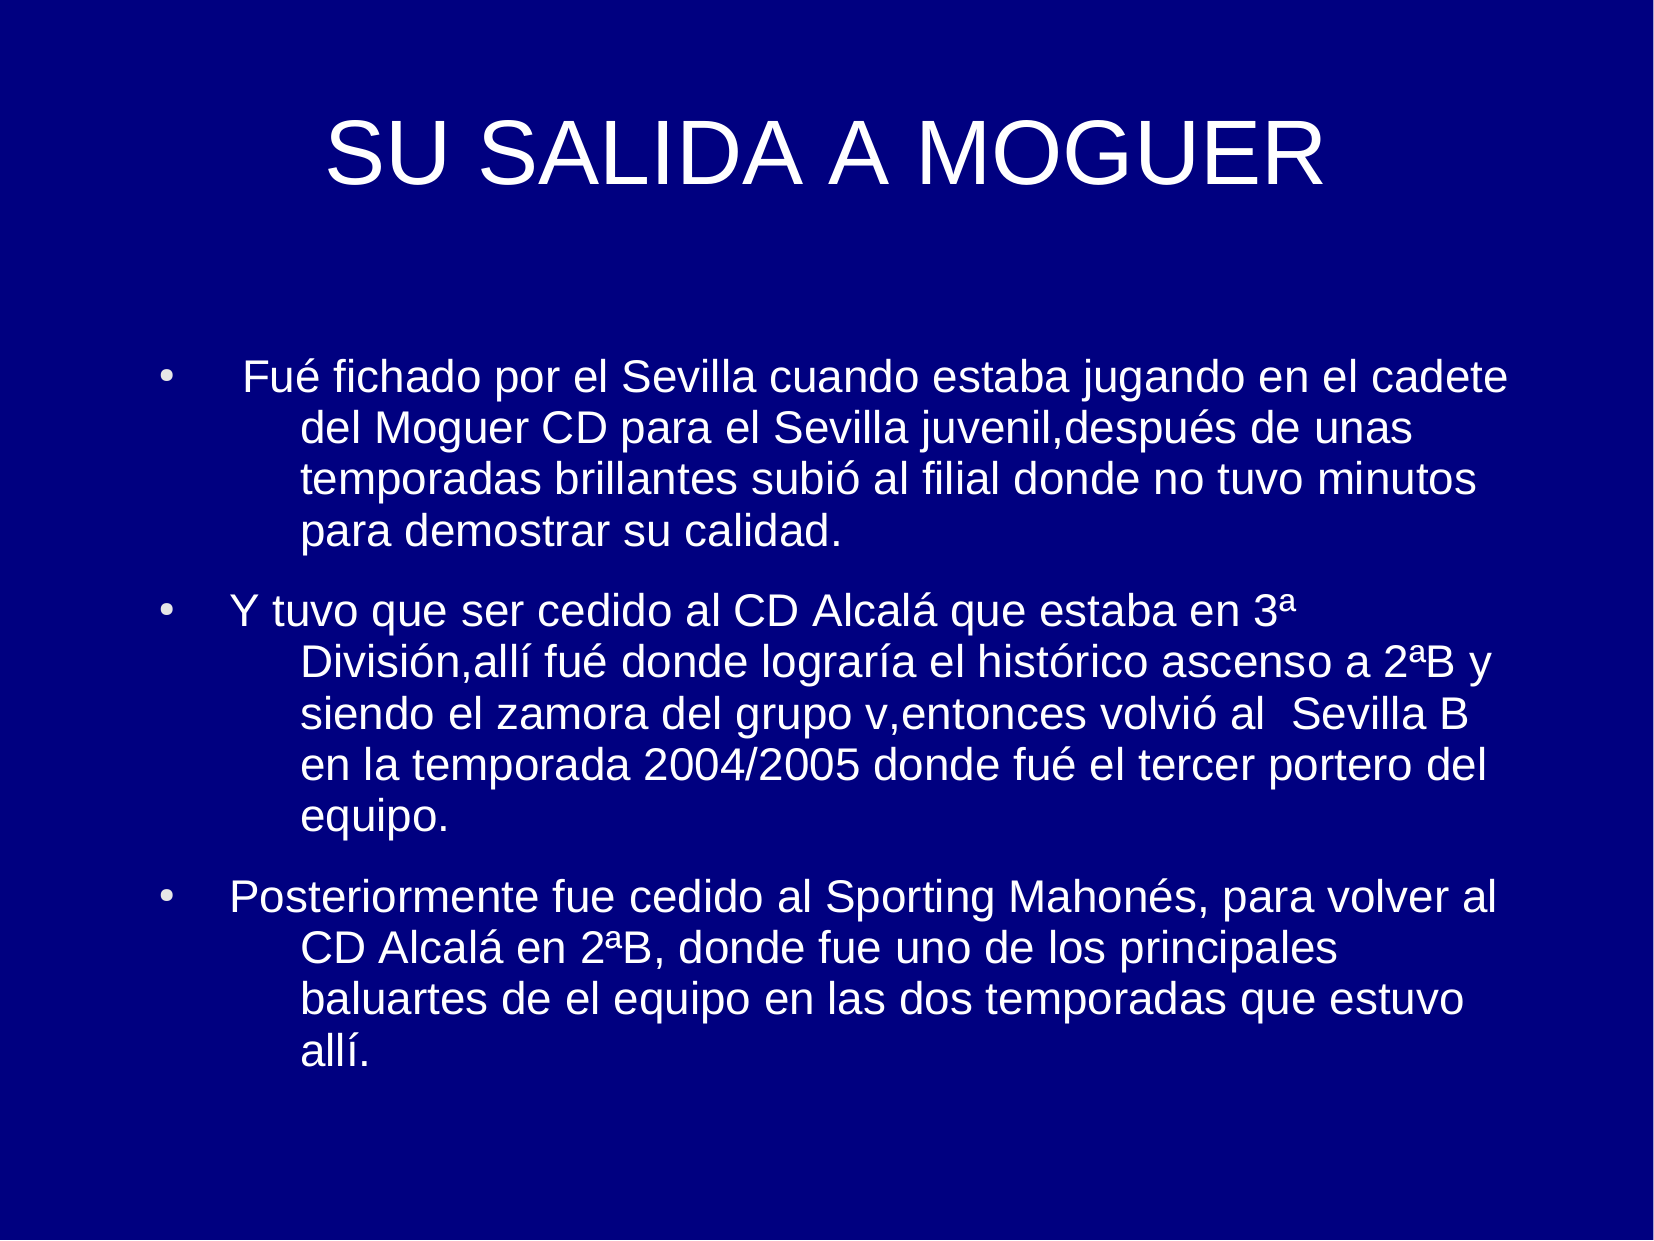

# SU SALIDA A MOGUER
 Fué fichado por el Sevilla cuando estaba jugando en el cadete del Moguer CD para el Sevilla juvenil,después de unas temporadas brillantes subió al filial donde no tuvo minutos para demostrar su calidad.
Y tuvo que ser cedido al CD Alcalá que estaba en 3ª División,allí fué donde lograría el histórico ascenso a 2ªB y siendo el zamora del grupo v,entonces volvió al Sevilla B en la temporada 2004/2005 donde fué el tercer portero del equipo.
Posteriormente fue cedido al Sporting Mahonés, para volver al CD Alcalá en 2ªB, donde fue uno de los principales baluartes de el equipo en las dos temporadas que estuvo allí.